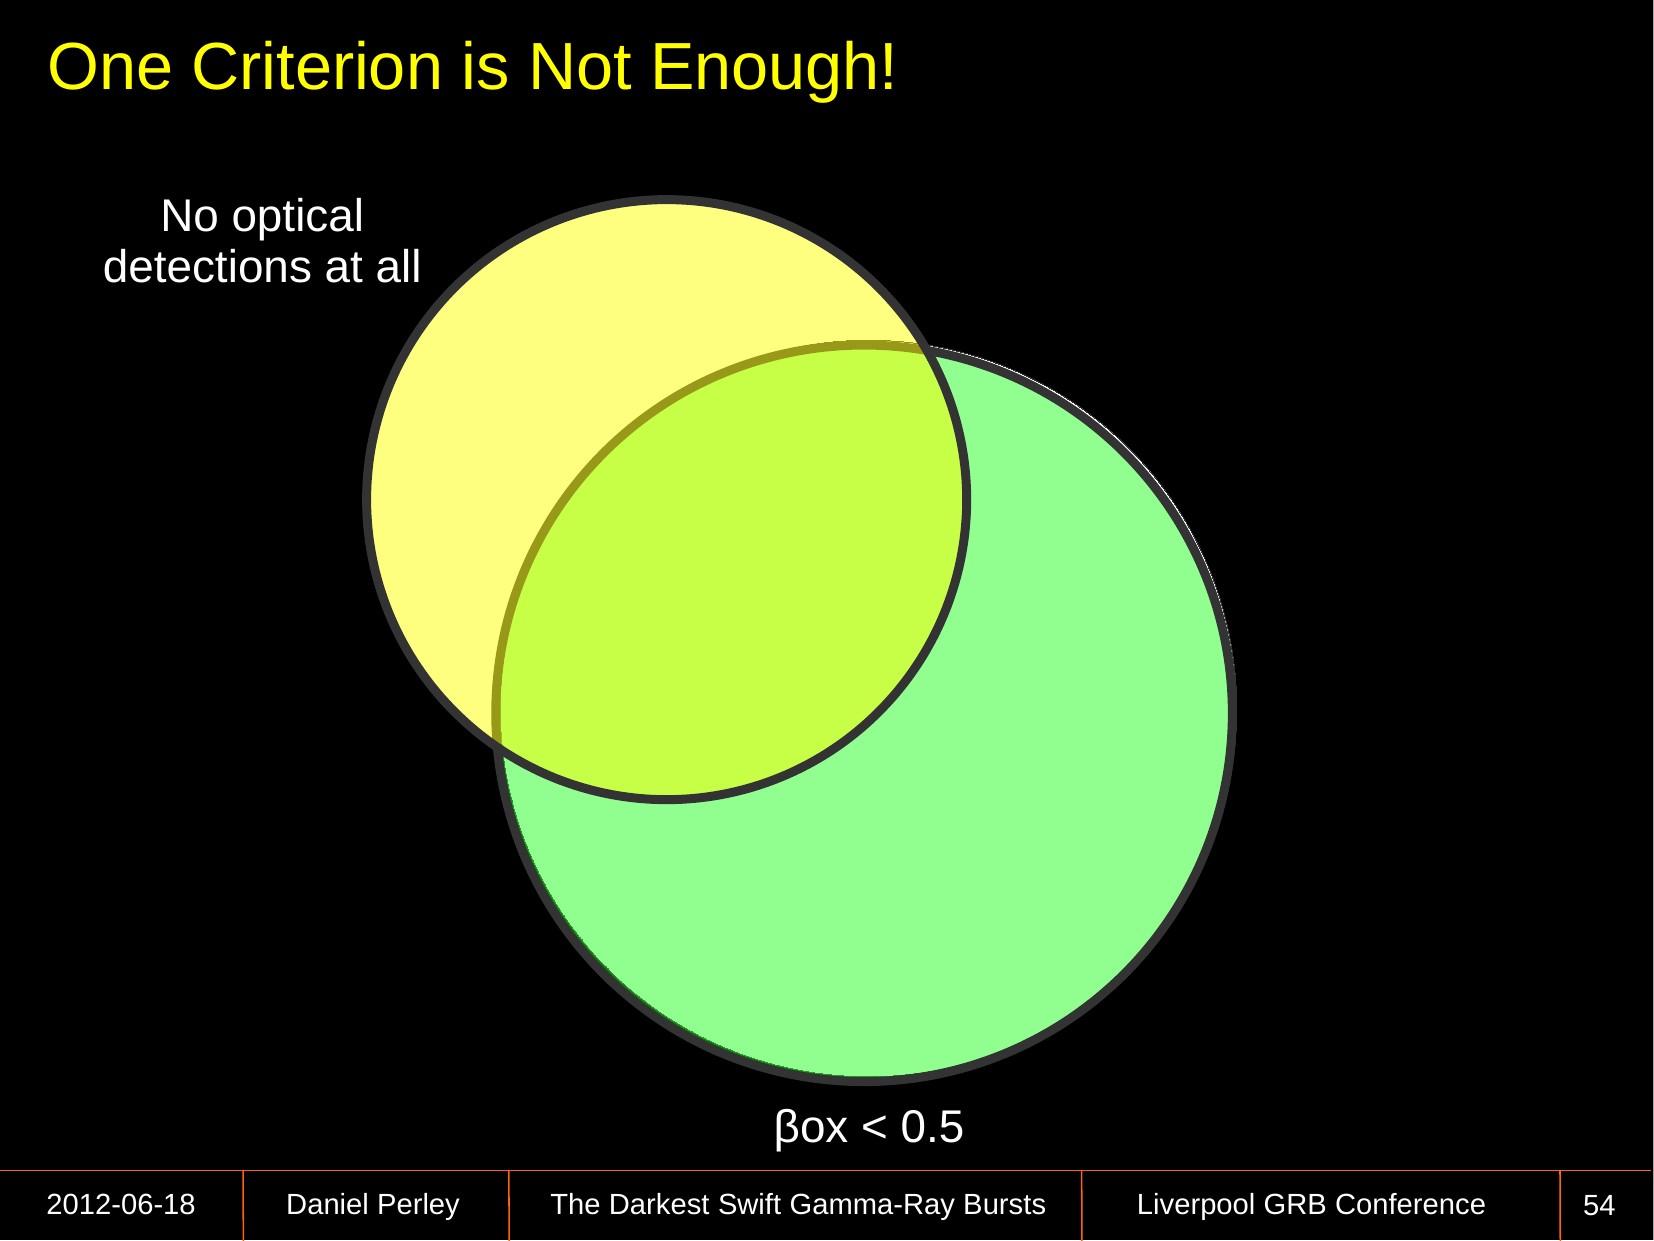

# One Criterion is Not Enough!
No optical detections at all
βox < 0.5
54